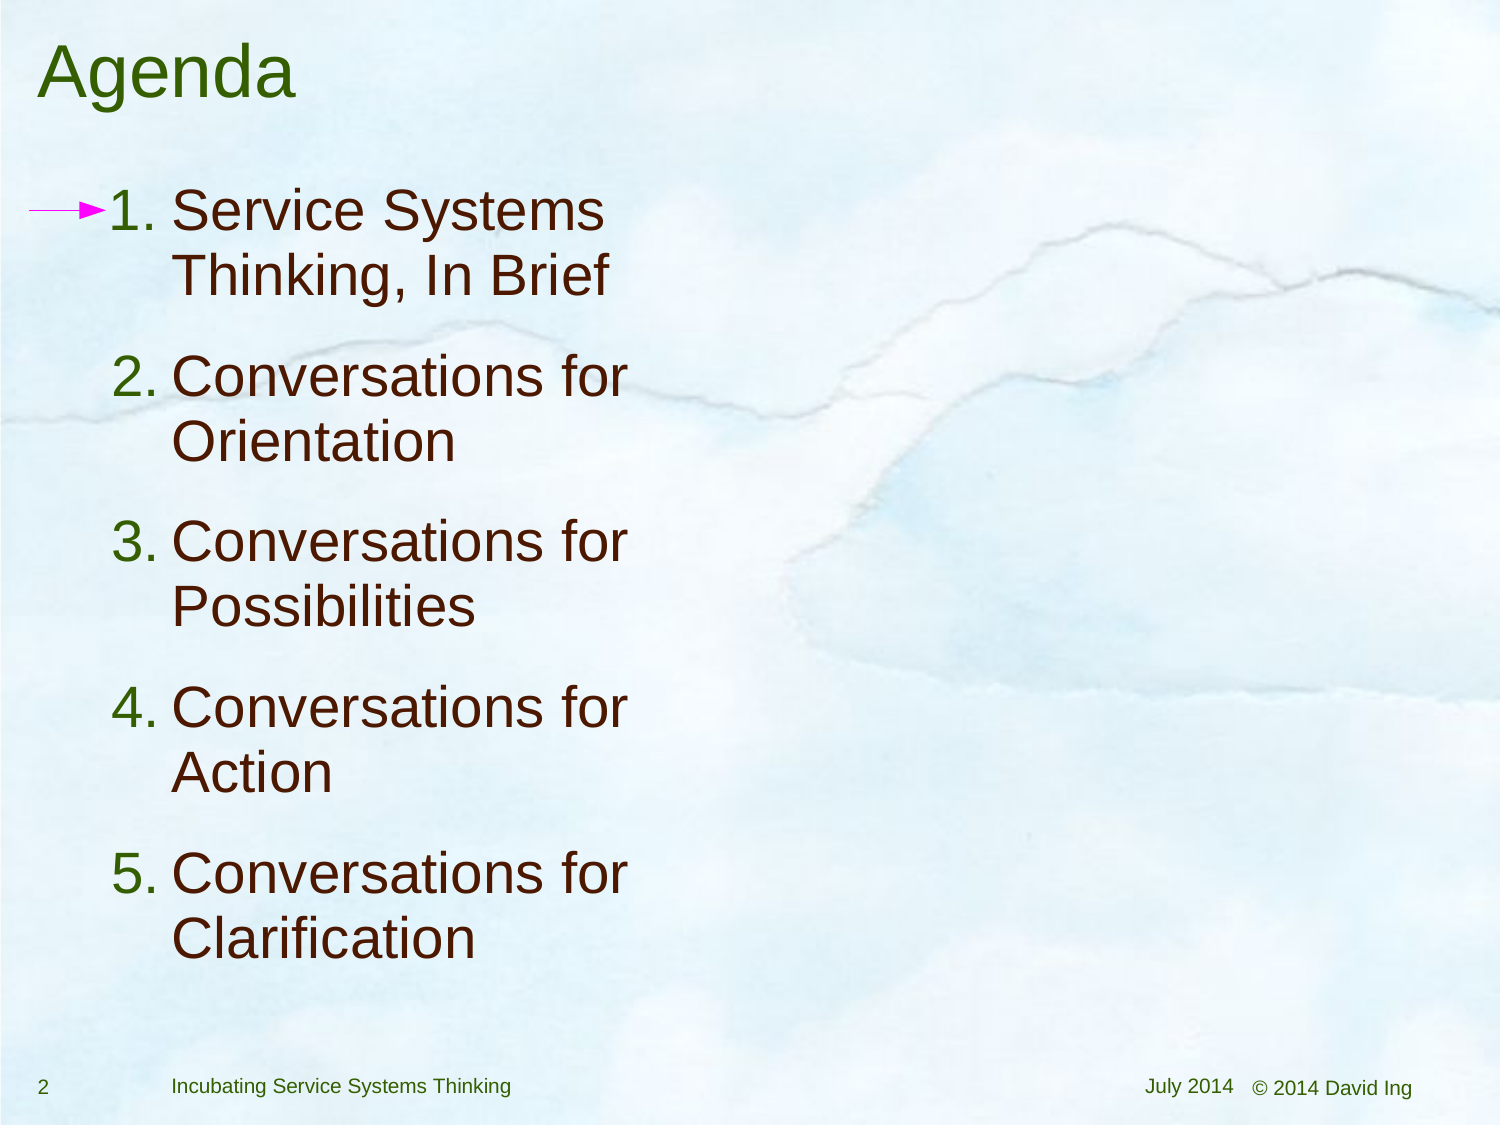

# Agenda
| 1. | Service Systems Thinking, In Brief |
| --- | --- |
| 2. | Conversations for Orientation |
| 3. | Conversations for Possibilities |
| 4. | Conversations for Action |
| 5. | Conversations for Clarification |
Incubating Service Systems Thinking
July 2014
2